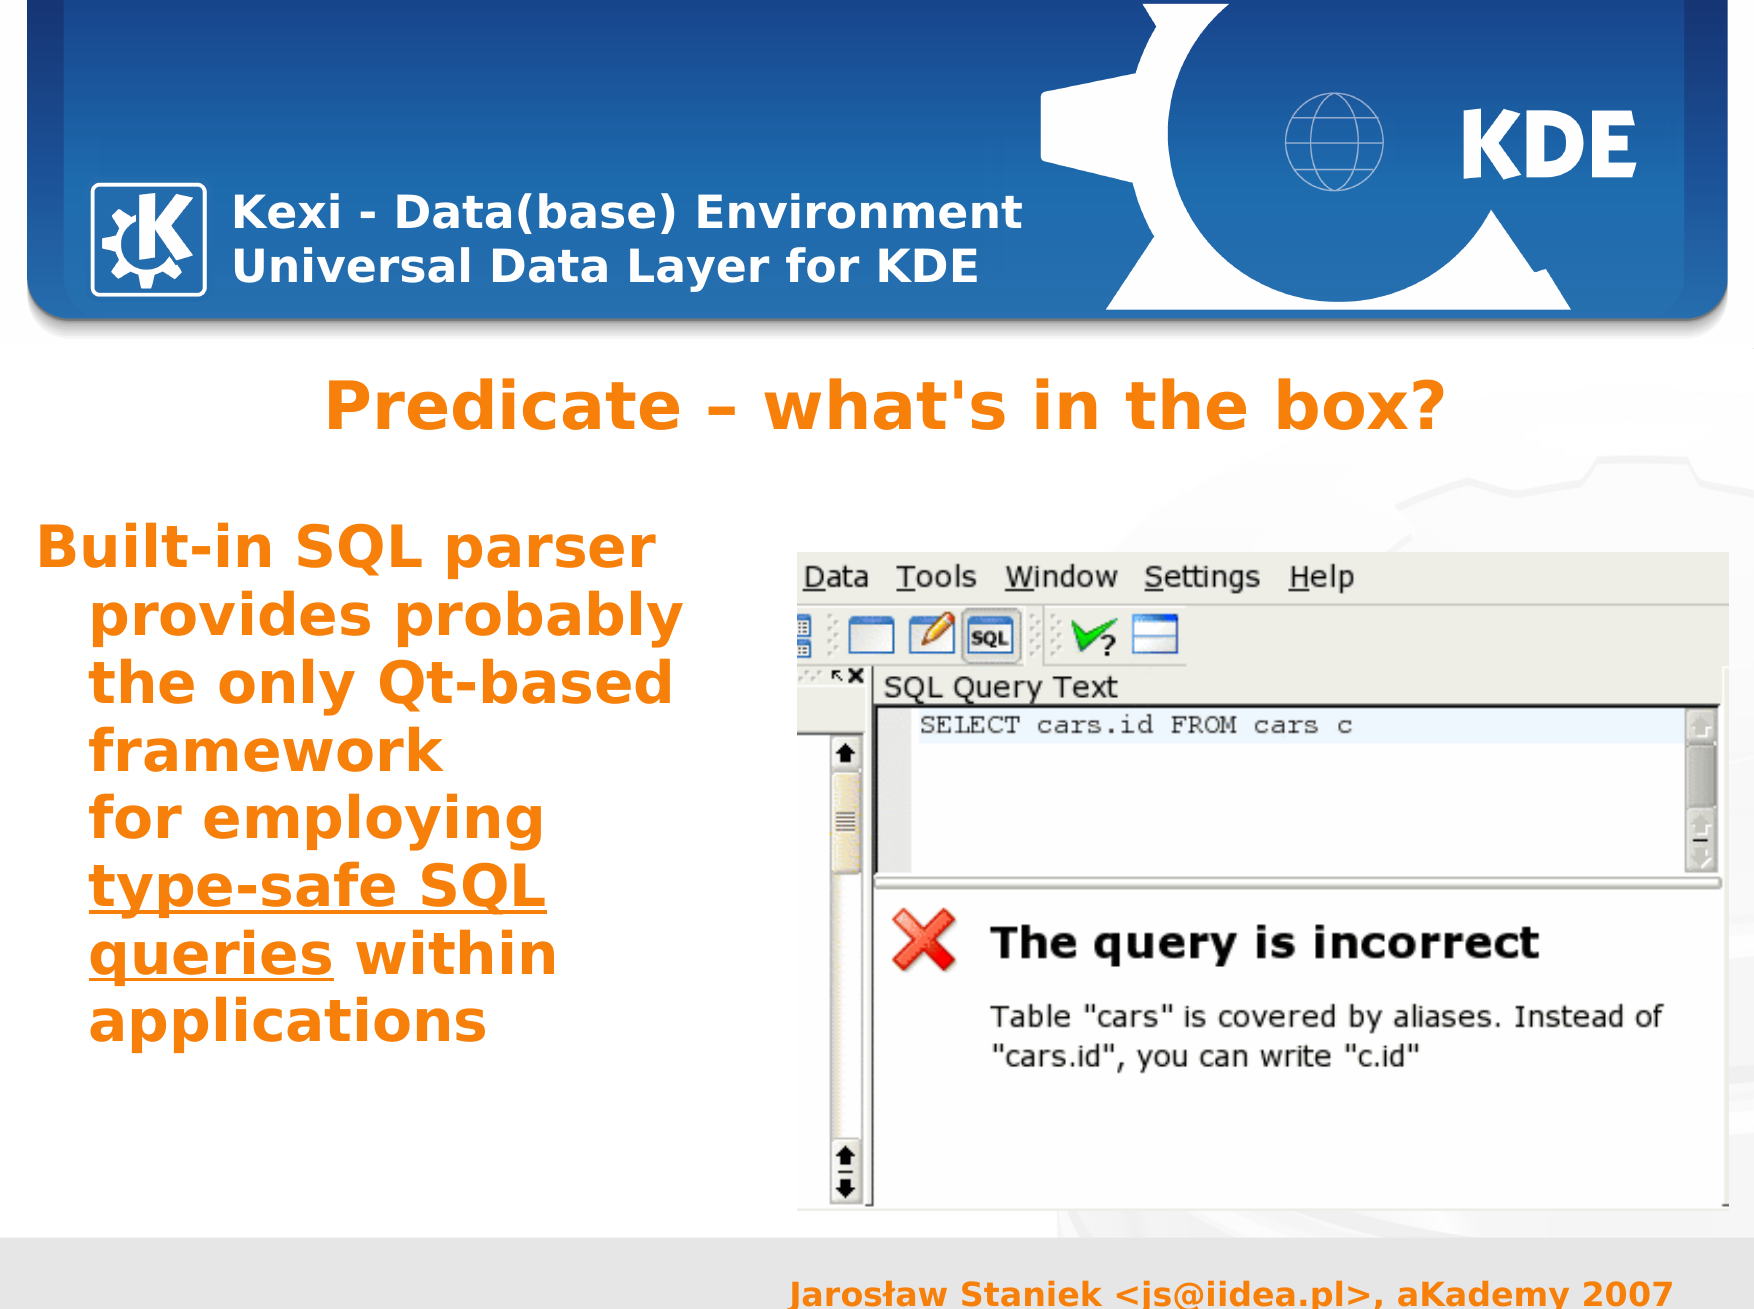

# Predicate – what's in the box?
Built-in SQL parser
provides probably the only Qt-based framework
for employing
type-safe SQL
queries within applications